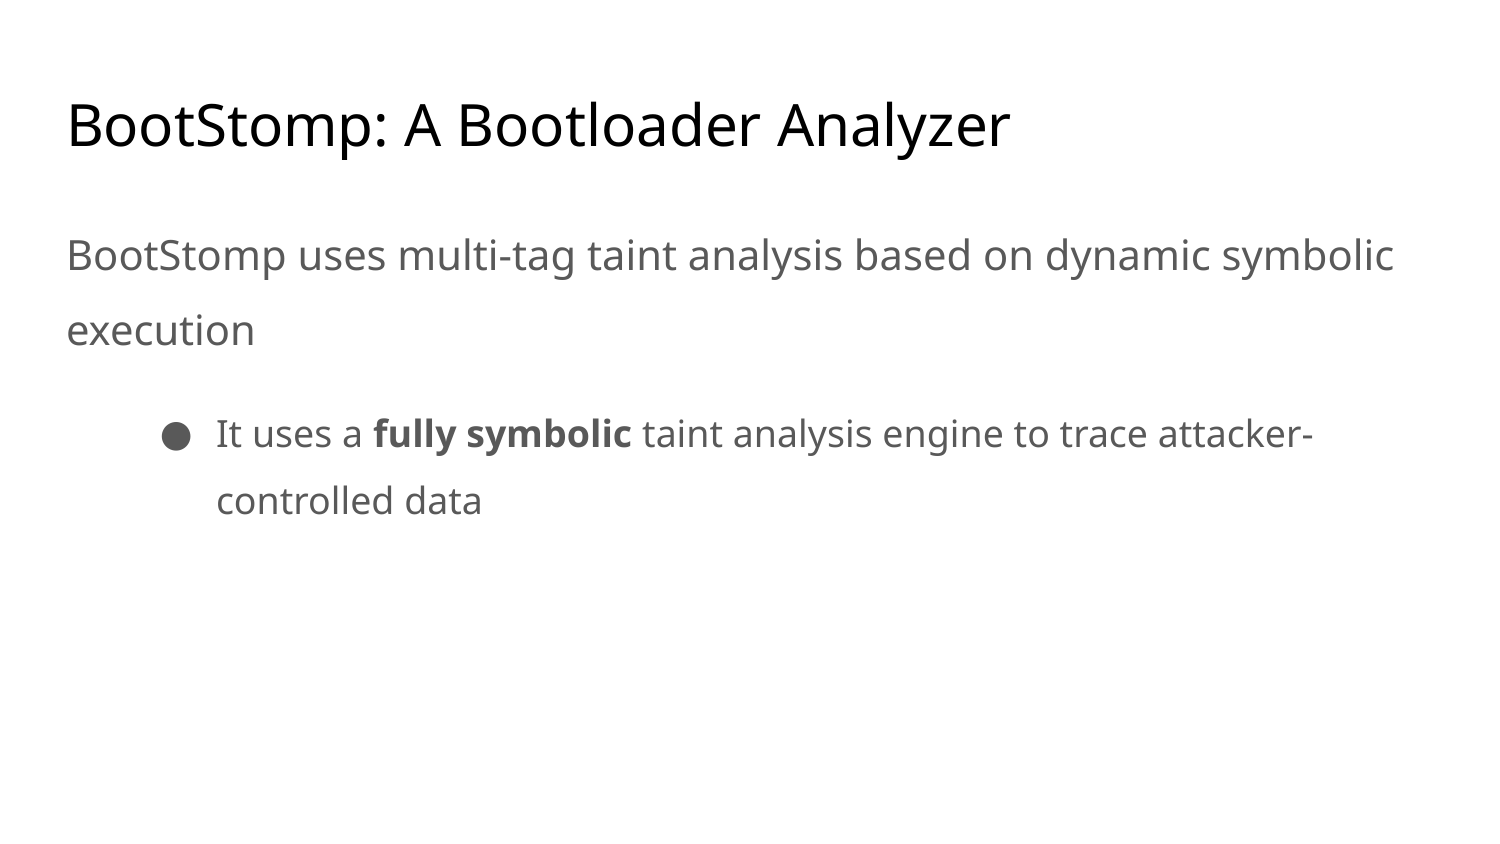

# BootStomp: A Bootloader Analyzer
BootStomp uses multi-tag taint analysis based on dynamic symbolic execution
It uses a fully symbolic taint analysis engine to trace attacker-controlled data